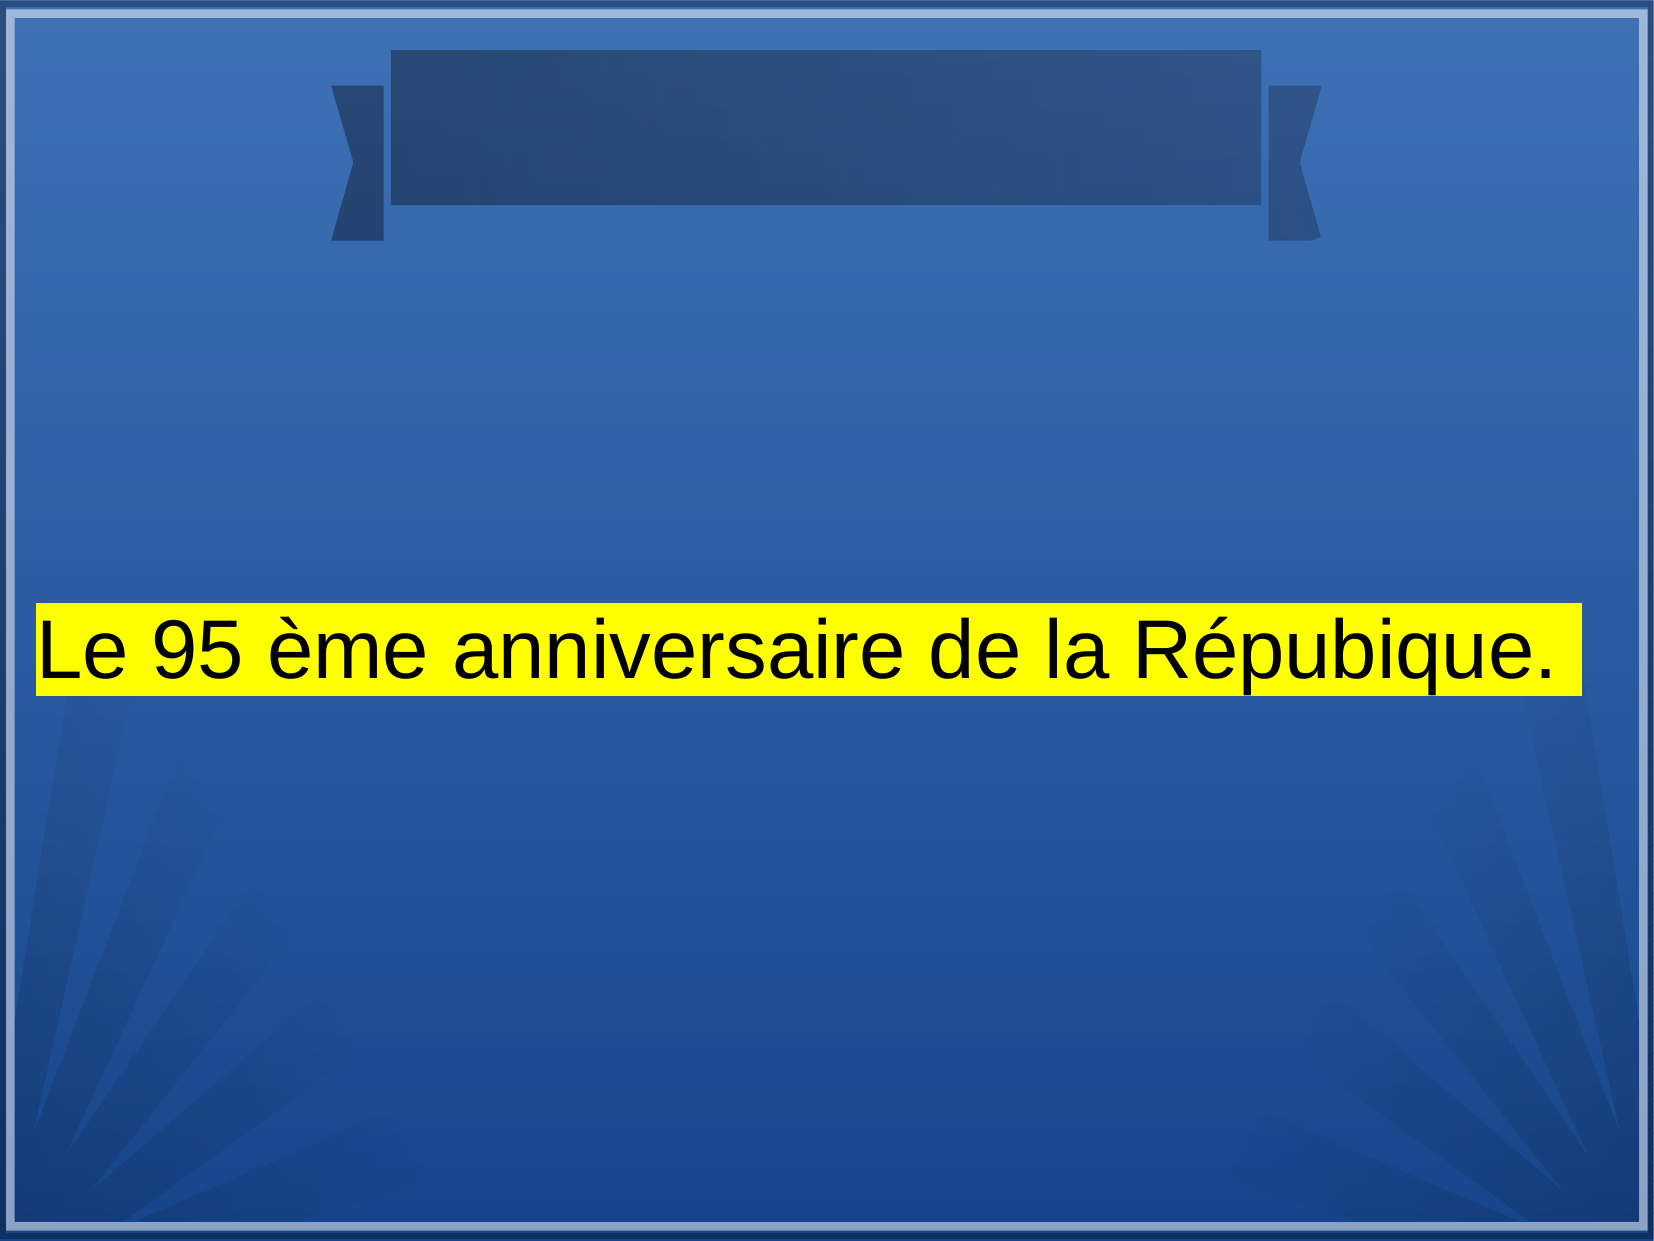

# Le 95 ème anniversaire de la Répubique.